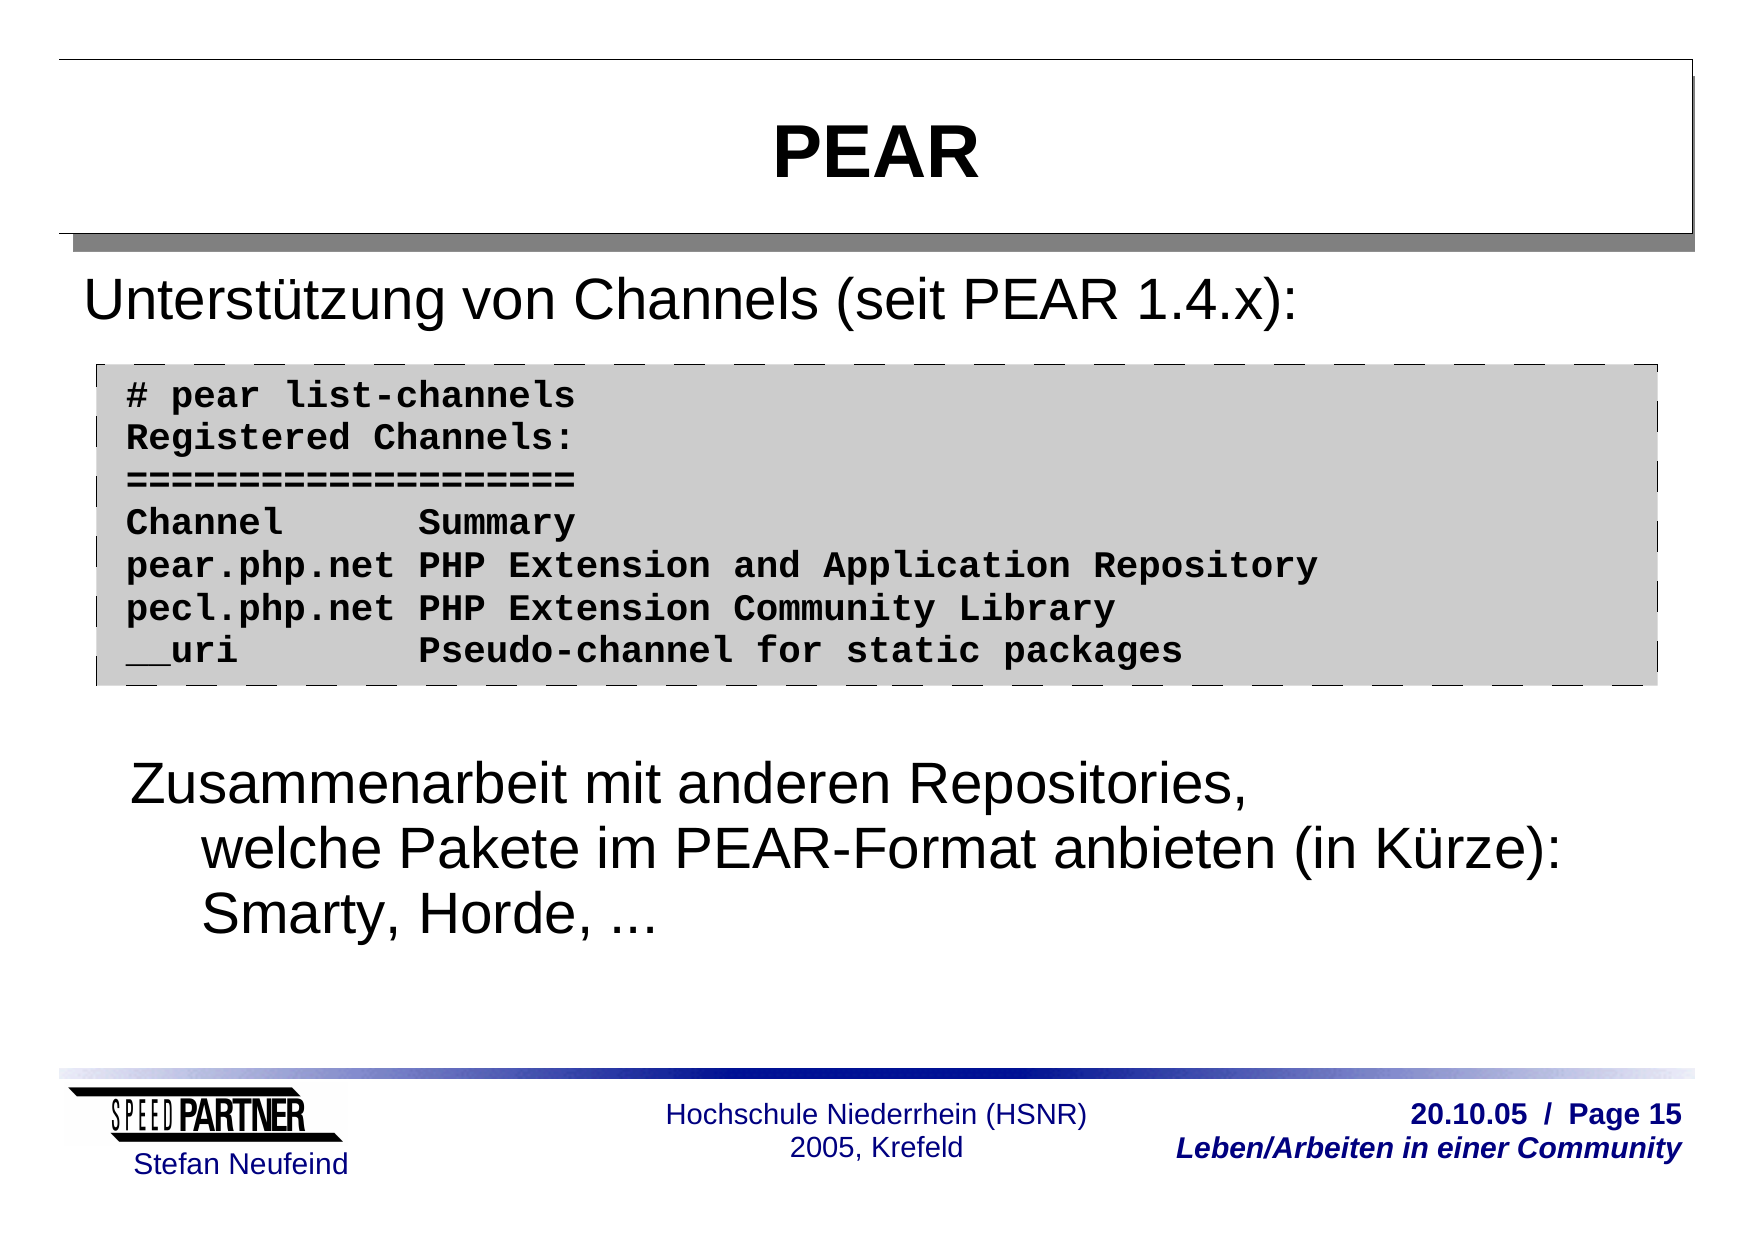

# PEAR
Unterstützung von Channels (seit PEAR 1.4.x):
Zusammenarbeit mit anderen Repositories,
welche Pakete im PEAR-Format anbieten (in Kürze):
Smarty, Horde, ...
# pear list-channels
Registered Channels:
====================
Channel Summary
pear.php.net PHP Extension and Application Repository
pecl.php.net PHP Extension Community Library
__uri Pseudo-channel for static packages